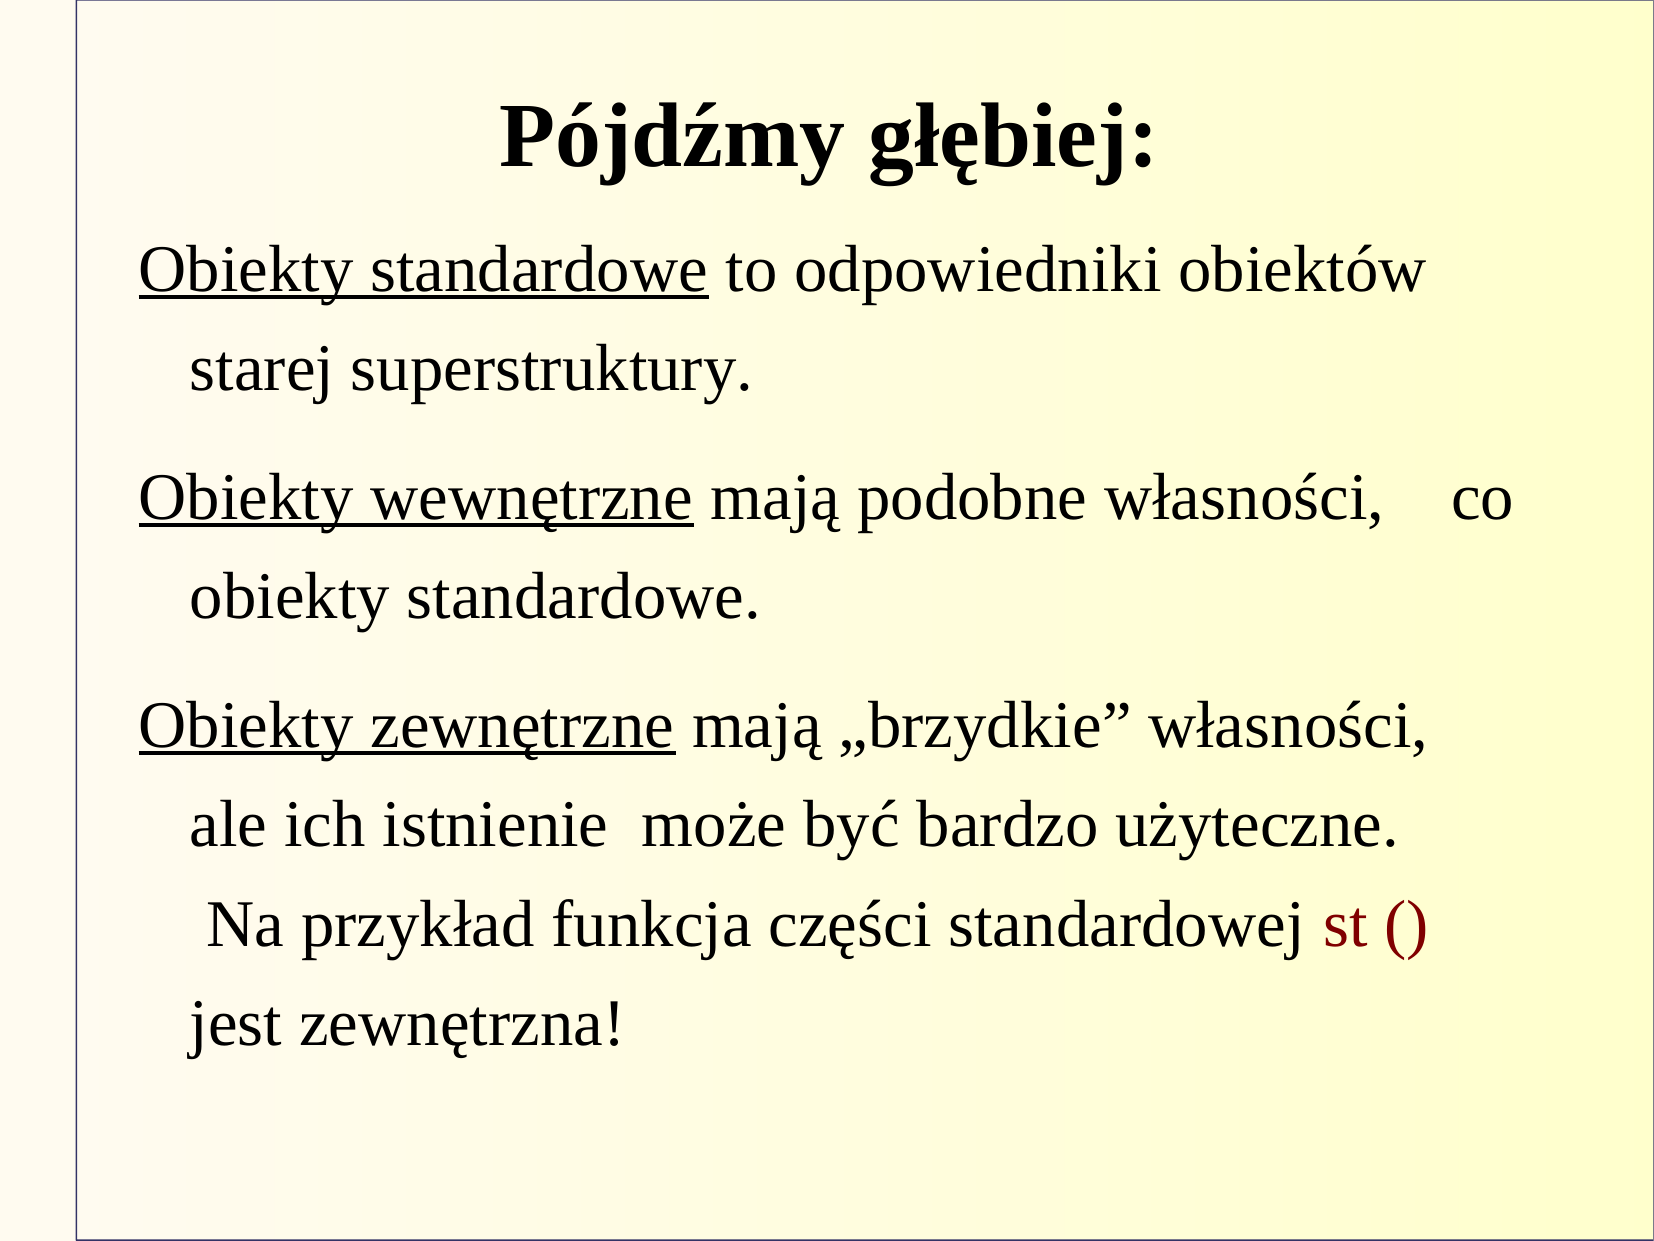

# Pójdźmy głębiej:
Obiekty standardowe to odpowiedniki obiektów starej superstruktury.
Obiekty wewnętrzne mają podobne własności, co obiekty standardowe.
Obiekty zewnętrzne mają „brzydkie” własności, ale ich istnienie może być bardzo użyteczne. Na przykład funkcja części standardowej st () jest zewnętrzna!